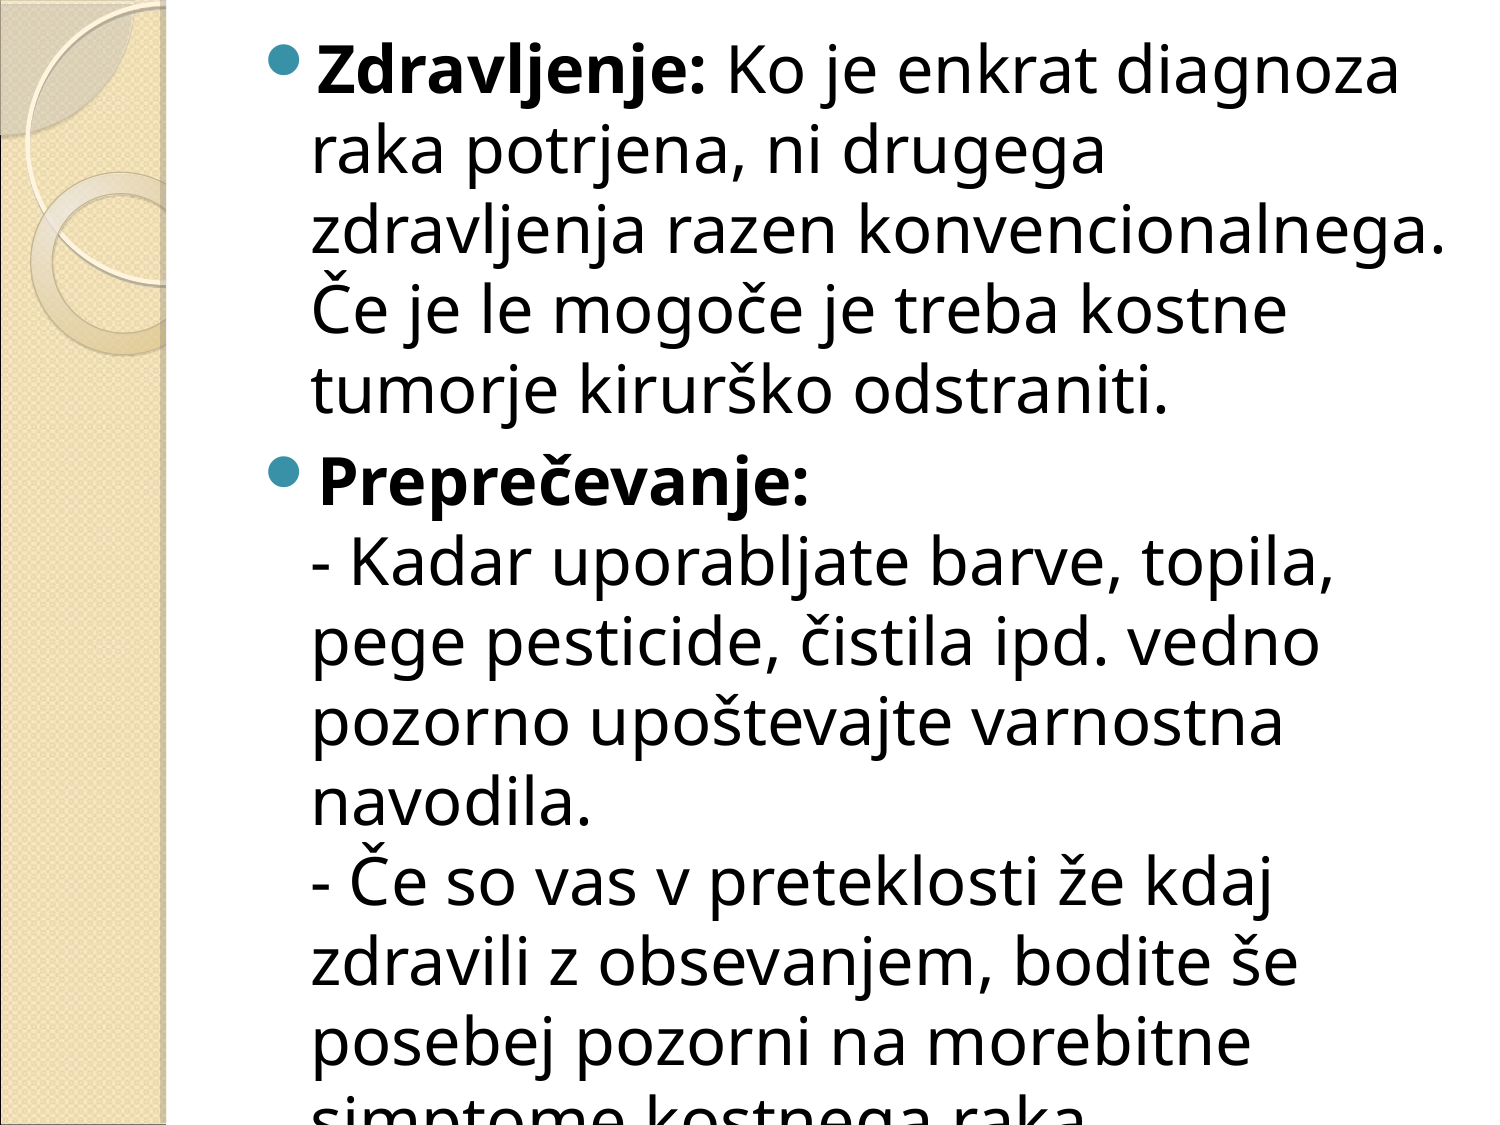

# Zdravljenje: Ko je enkrat diagnoza raka potrjena, ni drugega zdravljenja razen konvencionalnega. Če je le mogoče je treba kostne tumorje kirurško odstraniti.
Preprečevanje:
- Kadar uporabljate barve, topila, pege pesticide, čistila ipd. vedno pozorno upoštevajte varnostna navodila.
- Če so vas v preteklosti že kdaj zdravili z obsevanjem, bodite še posebej pozorni na morebitne simptome kostnega raka.